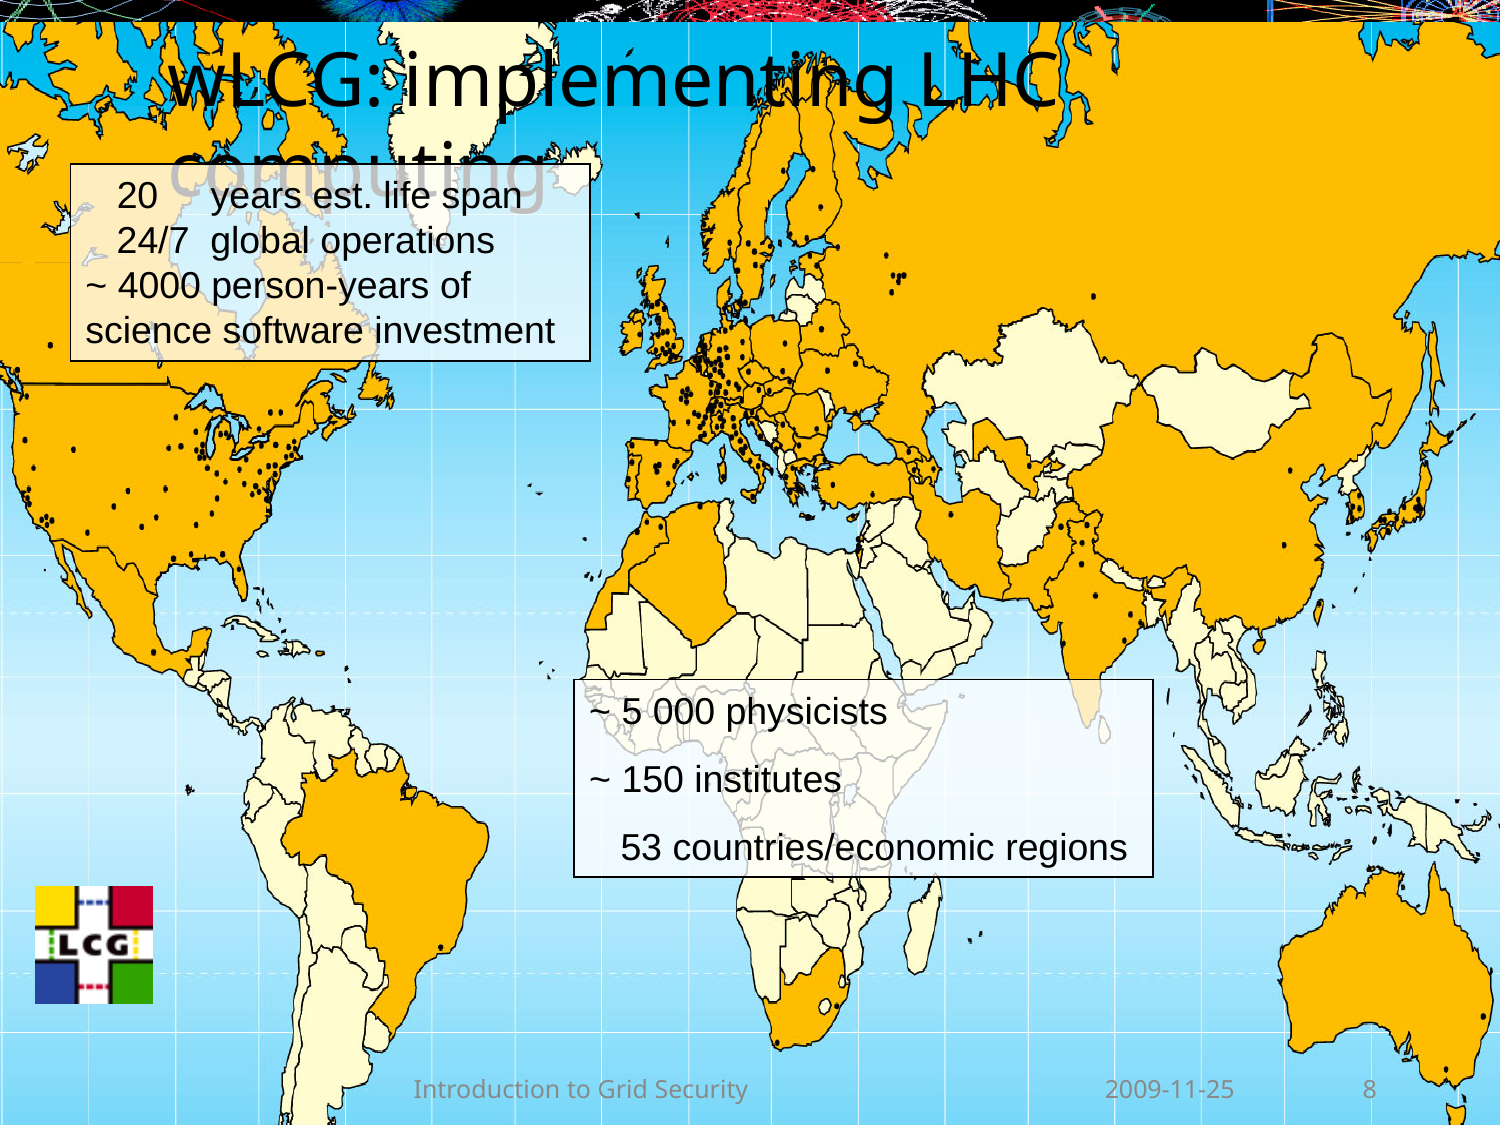

# wLCG: implementing LHC computing
 20 years est. life span
 24/7 global operations
~ 4000 person-years of
science software investment
~ 5 000 physicists
~ 150 institutes
 53 countries/economic regions
Introduction to Grid Security
2009-11-25
7